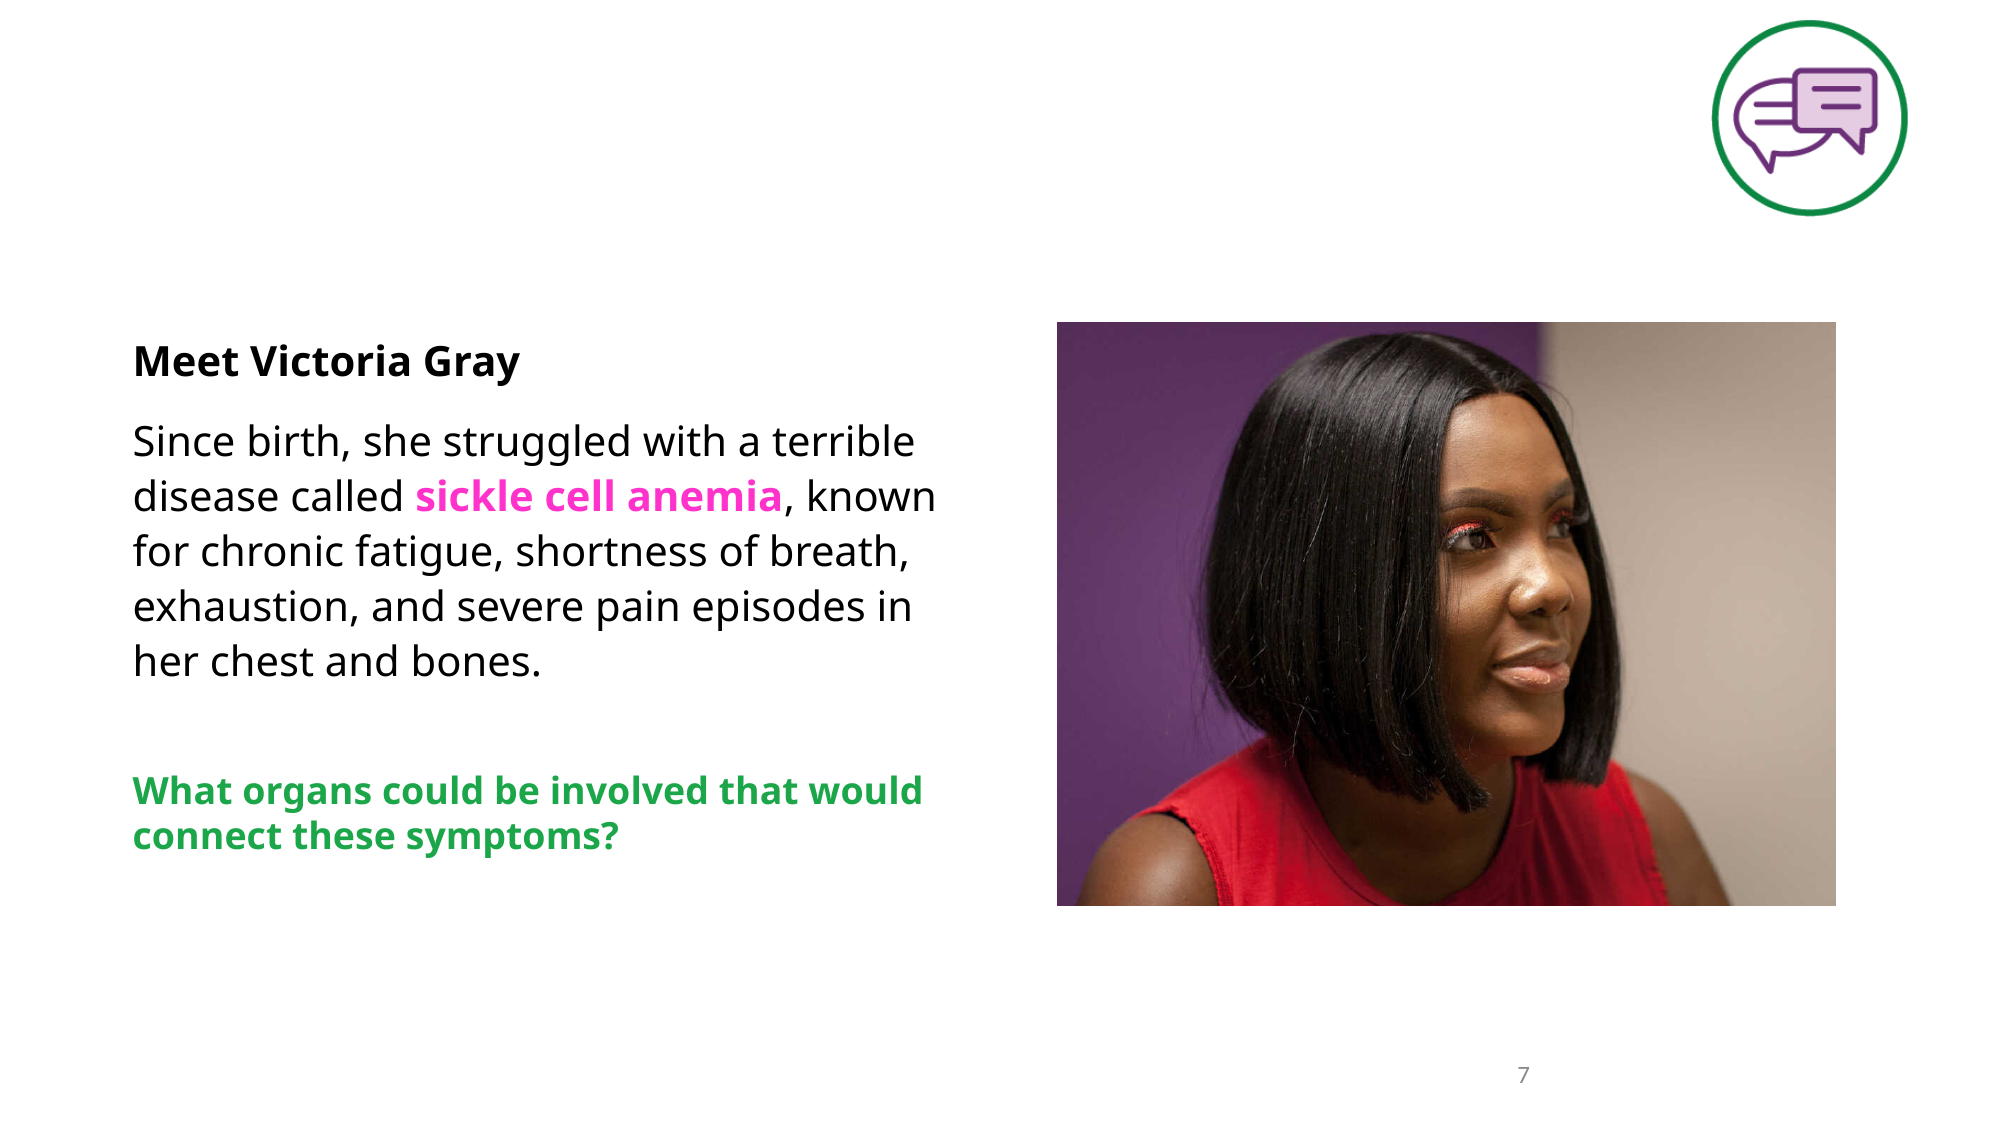

Meet Victoria Gray
Meet Victoria Gray
Since birth, she struggled with a terrible disease called sickle cell anemia, known for chronic fatigue, shortness of breath, exhaustion, and severe pain episodes in her chest and bones.
What organs could be involved that would connect these symptoms?